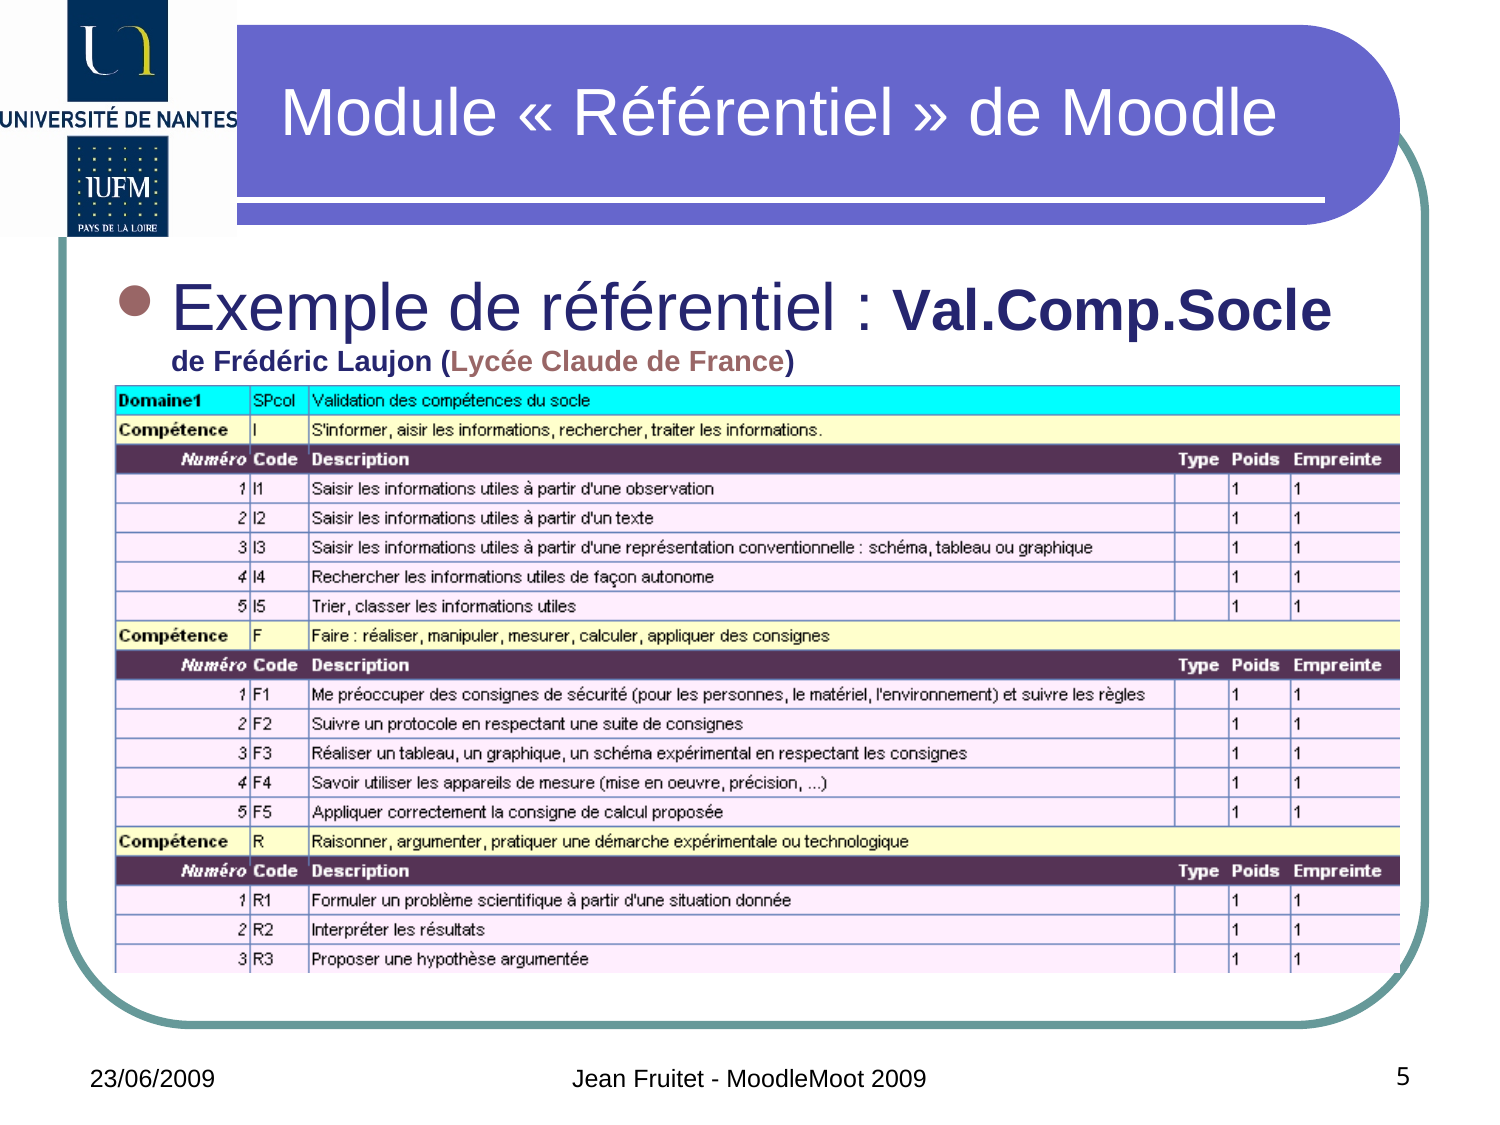

# Module « Référentiel » de Moodle
Exemple de référentiel : Val.Comp.Socle
de Frédéric Laujon (Lycée Claude de France)
23/06/2009
Jean Fruitet - MoodleMoot 2009
5